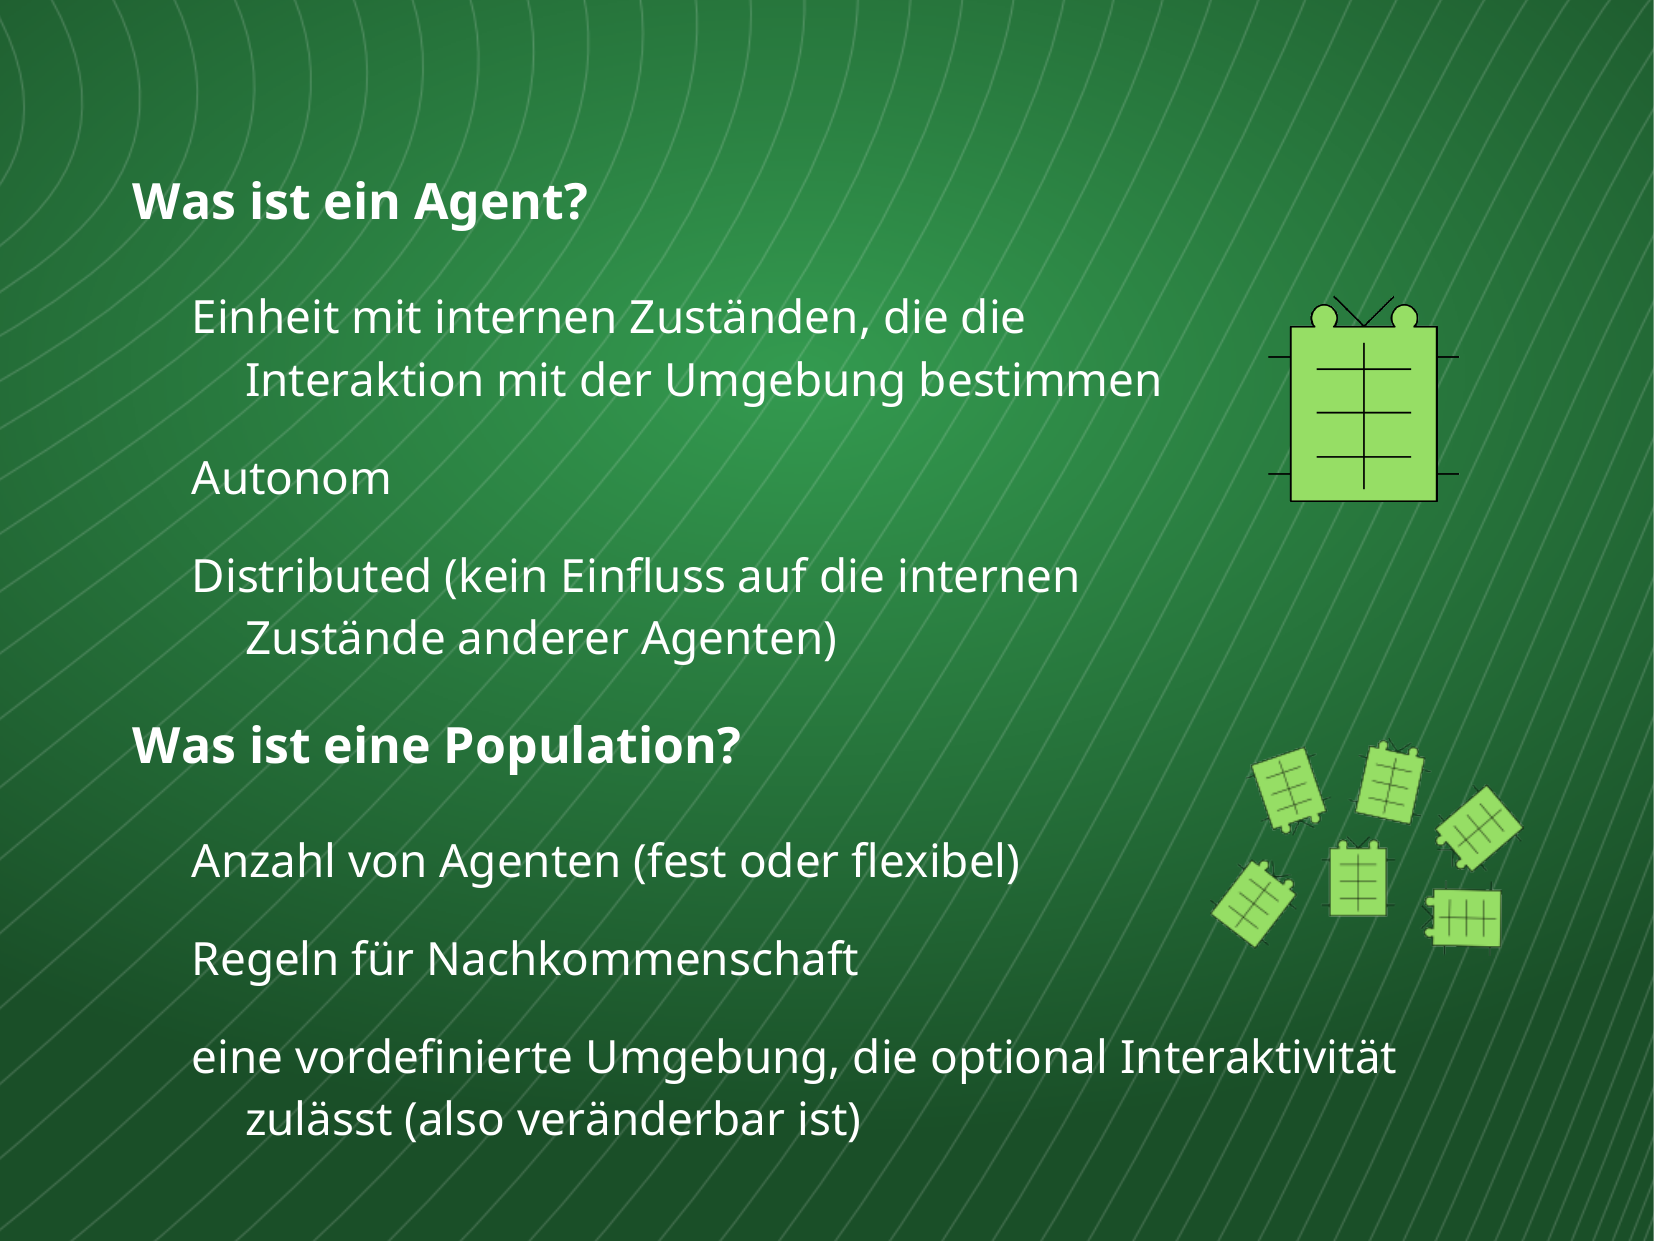

Was ist ein Agent?
Einheit mit internen Zuständen, die die Interaktion mit der Umgebung bestimmen
Autonom
Distributed (kein Einfluss auf die internen Zustände anderer Agenten)
Was ist eine Population?
Anzahl von Agenten (fest oder flexibel)
Regeln für Nachkommenschaft
eine vordefinierte Umgebung, die optional Interaktivität zulässt (also veränderbar ist)